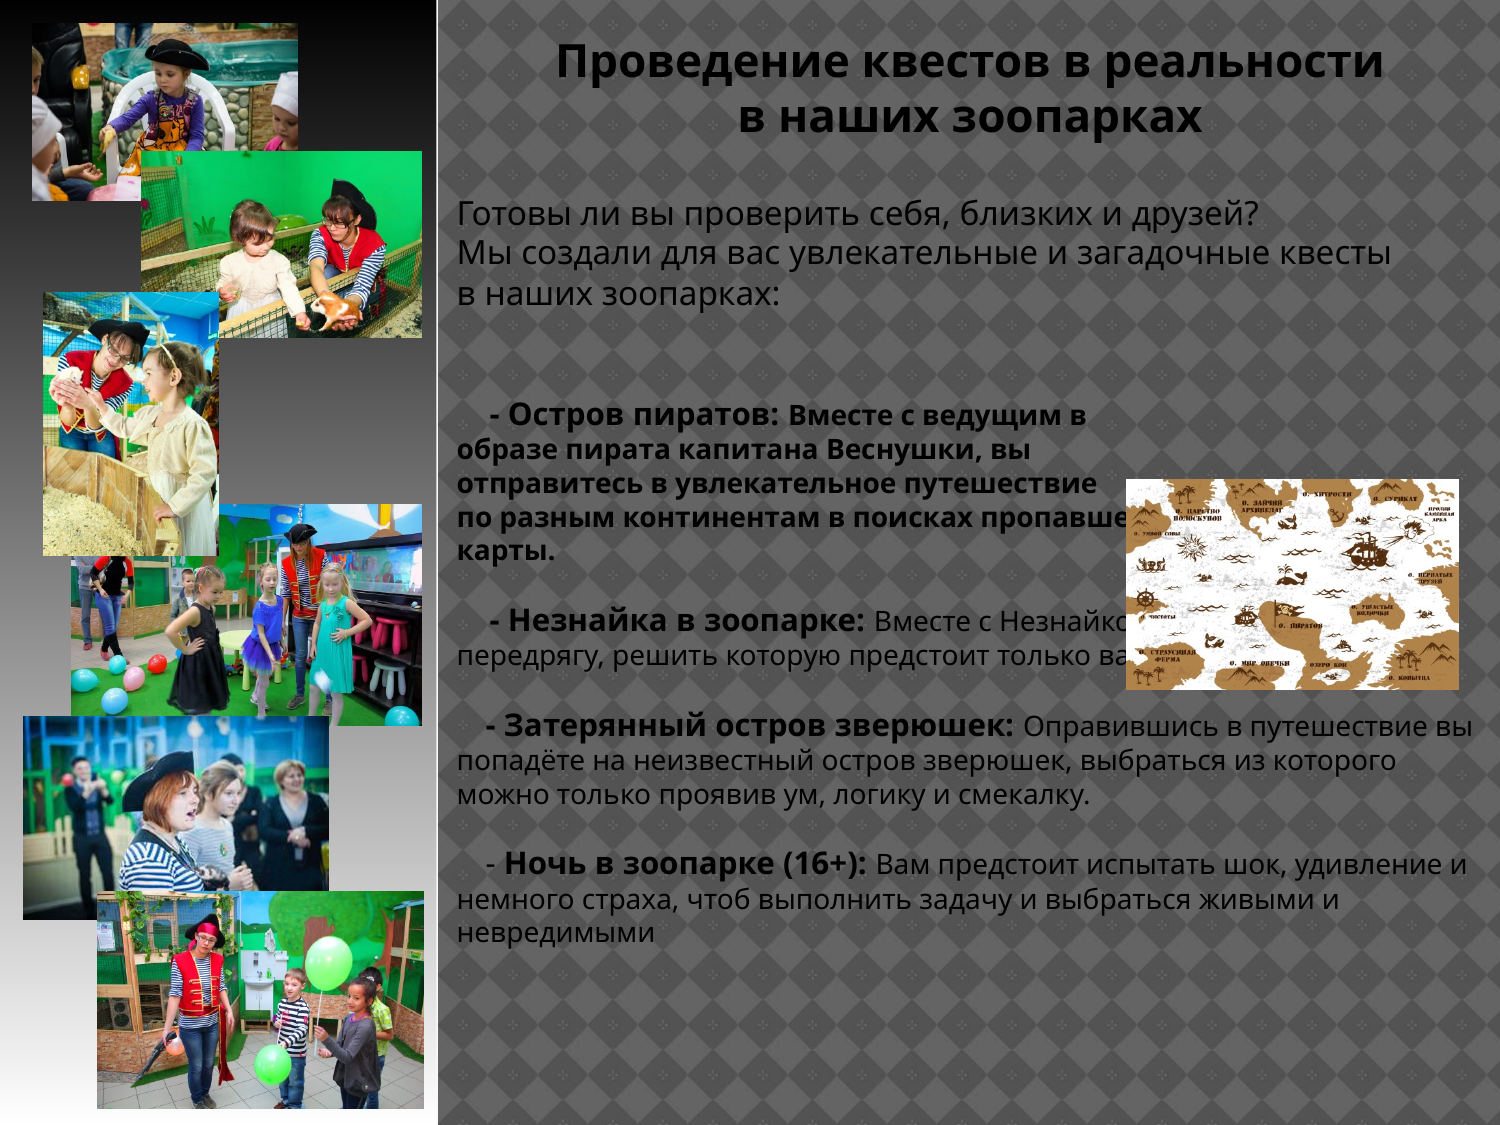

Проведение квестов в реальности
в наших зоопарках
Готовы ли вы проверить себя, близких и друзей?
Мы создали для вас увлекательные и загадочные квесты
в наших зоопарках:
 - Остров пиратов: Вместе с ведущим в
образе пирата капитана Веснушки, вы
отправитесь в увлекательное путешествие
по разным континентам в поисках пропавшей
карты.
 - Незнайка в зоопарке: Вместе с Незнайкой вы попадете в передрягу, решить которую предстоит только вам.
 - Затерянный остров зверюшек: Оправившись в путешествие вы попадёте на неизвестный остров зверюшек, выбраться из которого можно только проявив ум, логику и смекалку.
 - Ночь в зоопарке (16+): Вам предстоит испытать шок, удивление и немного страха, чтоб выполнить задачу и выбраться живыми и невредимыми